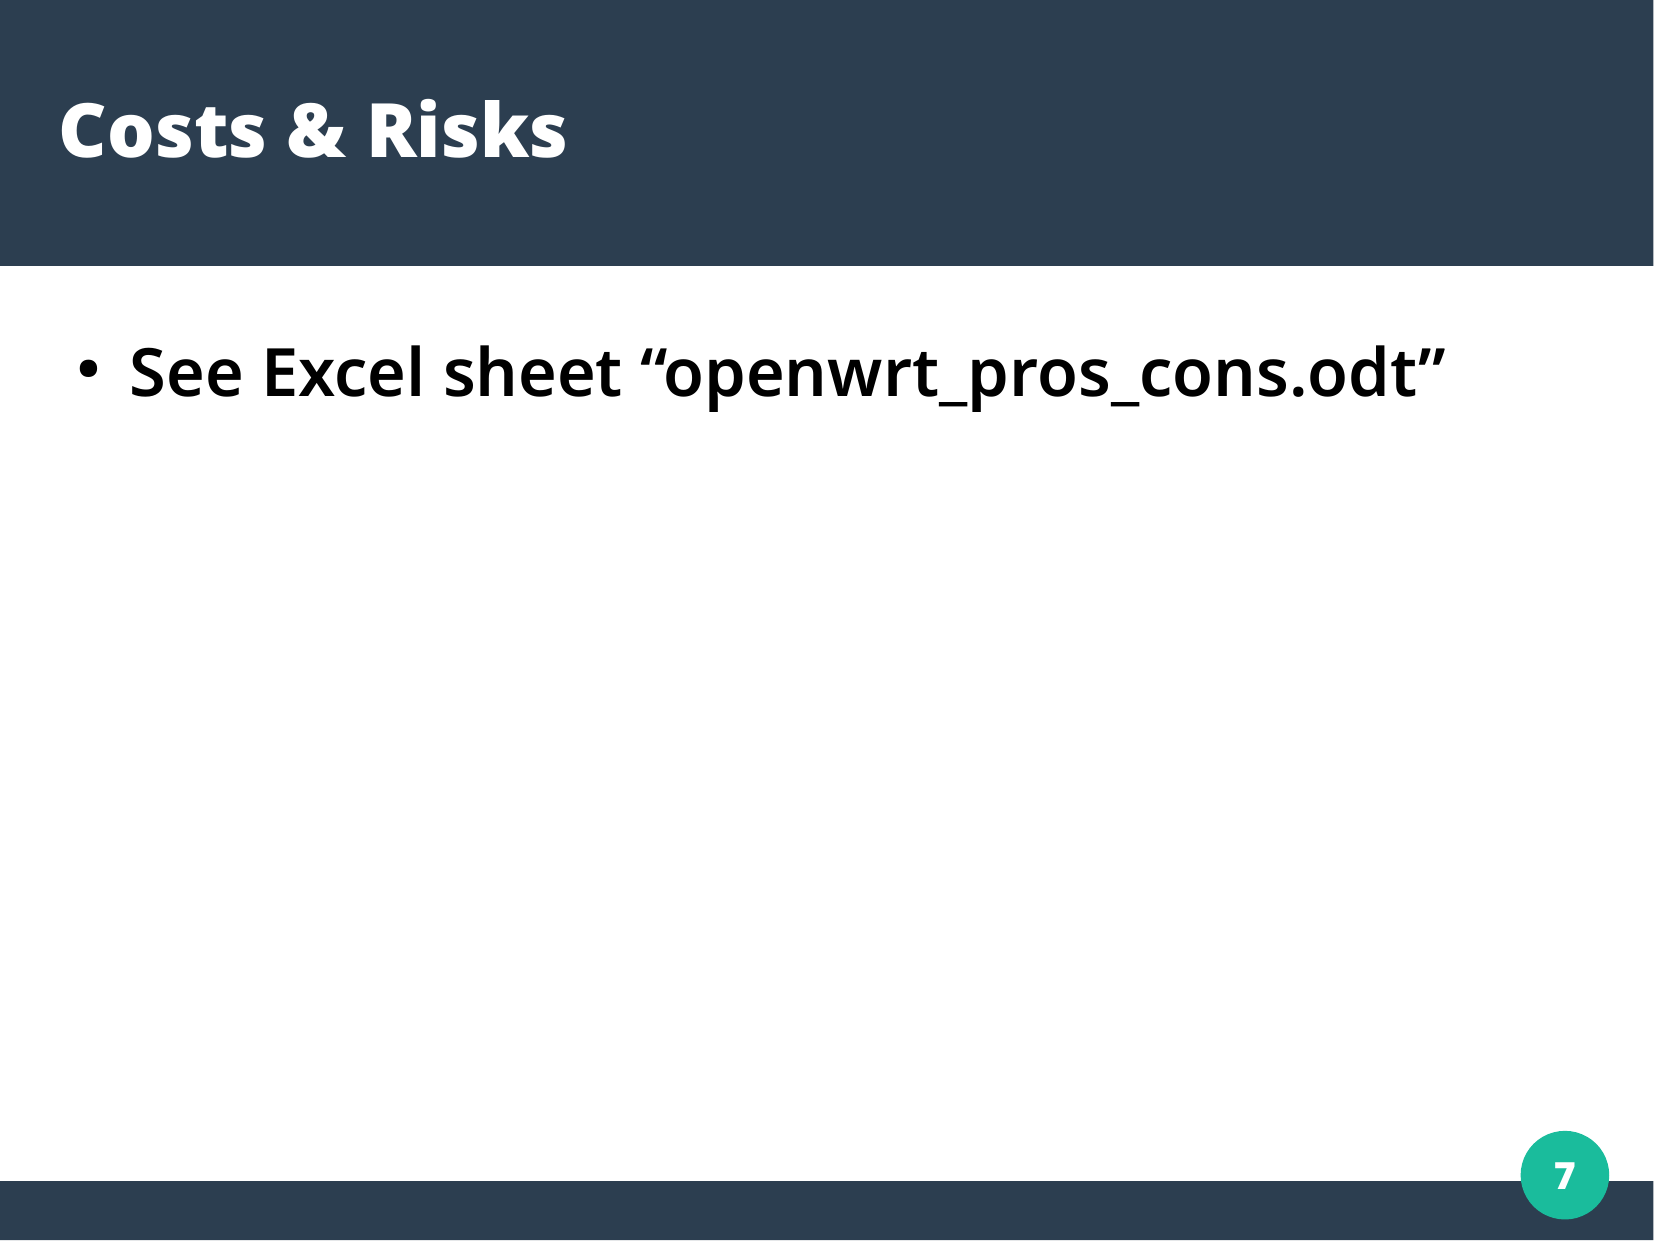

# Costs & Risks
See Excel sheet “openwrt_pros_cons.odt”
7